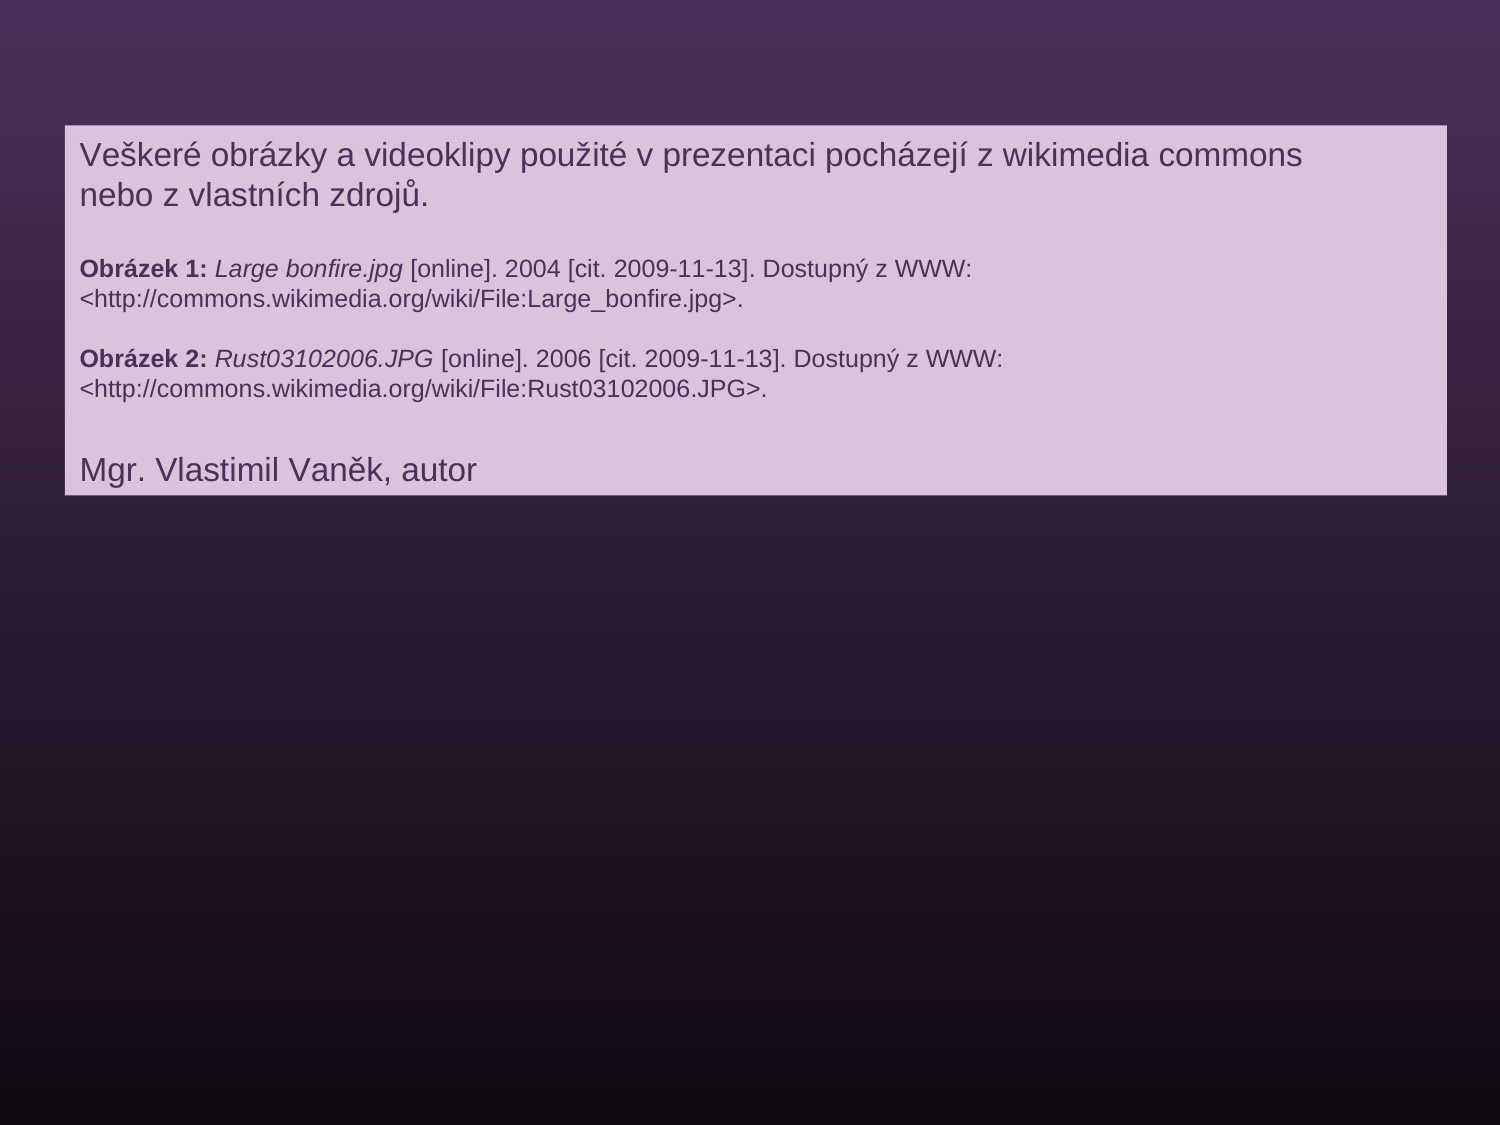

Veškeré obrázky a videoklipy použité v prezentaci pocházejí z wikimedia commons
nebo z vlastních zdrojů.
Obrázek 1: Large bonfire.jpg [online]. 2004 [cit. 2009-11-13]. Dostupný z WWW: <http://commons.wikimedia.org/wiki/File:Large_bonfire.jpg>.
Obrázek 2: Rust03102006.JPG [online]. 2006 [cit. 2009-11-13]. Dostupný z WWW: <http://commons.wikimedia.org/wiki/File:Rust03102006.JPG>.
Mgr. Vlastimil Vaněk, autor